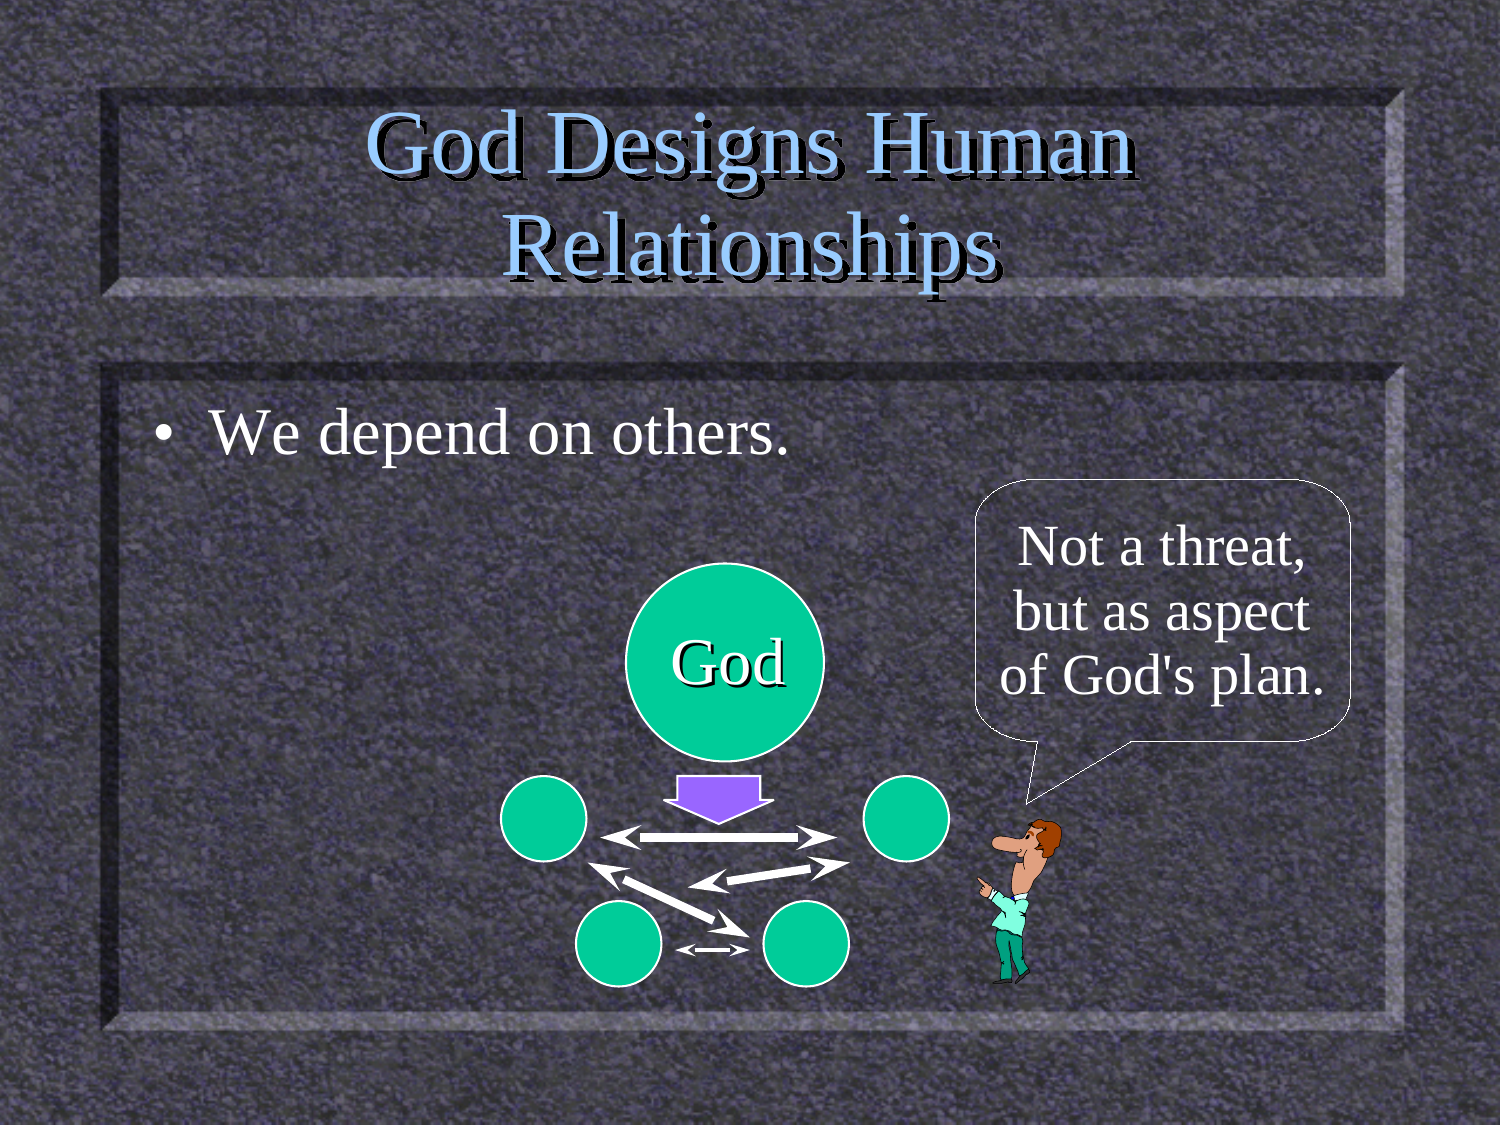

# God Designs Human Relationships
We depend on others.
Not a threat,
but as aspect
of God's plan.
God